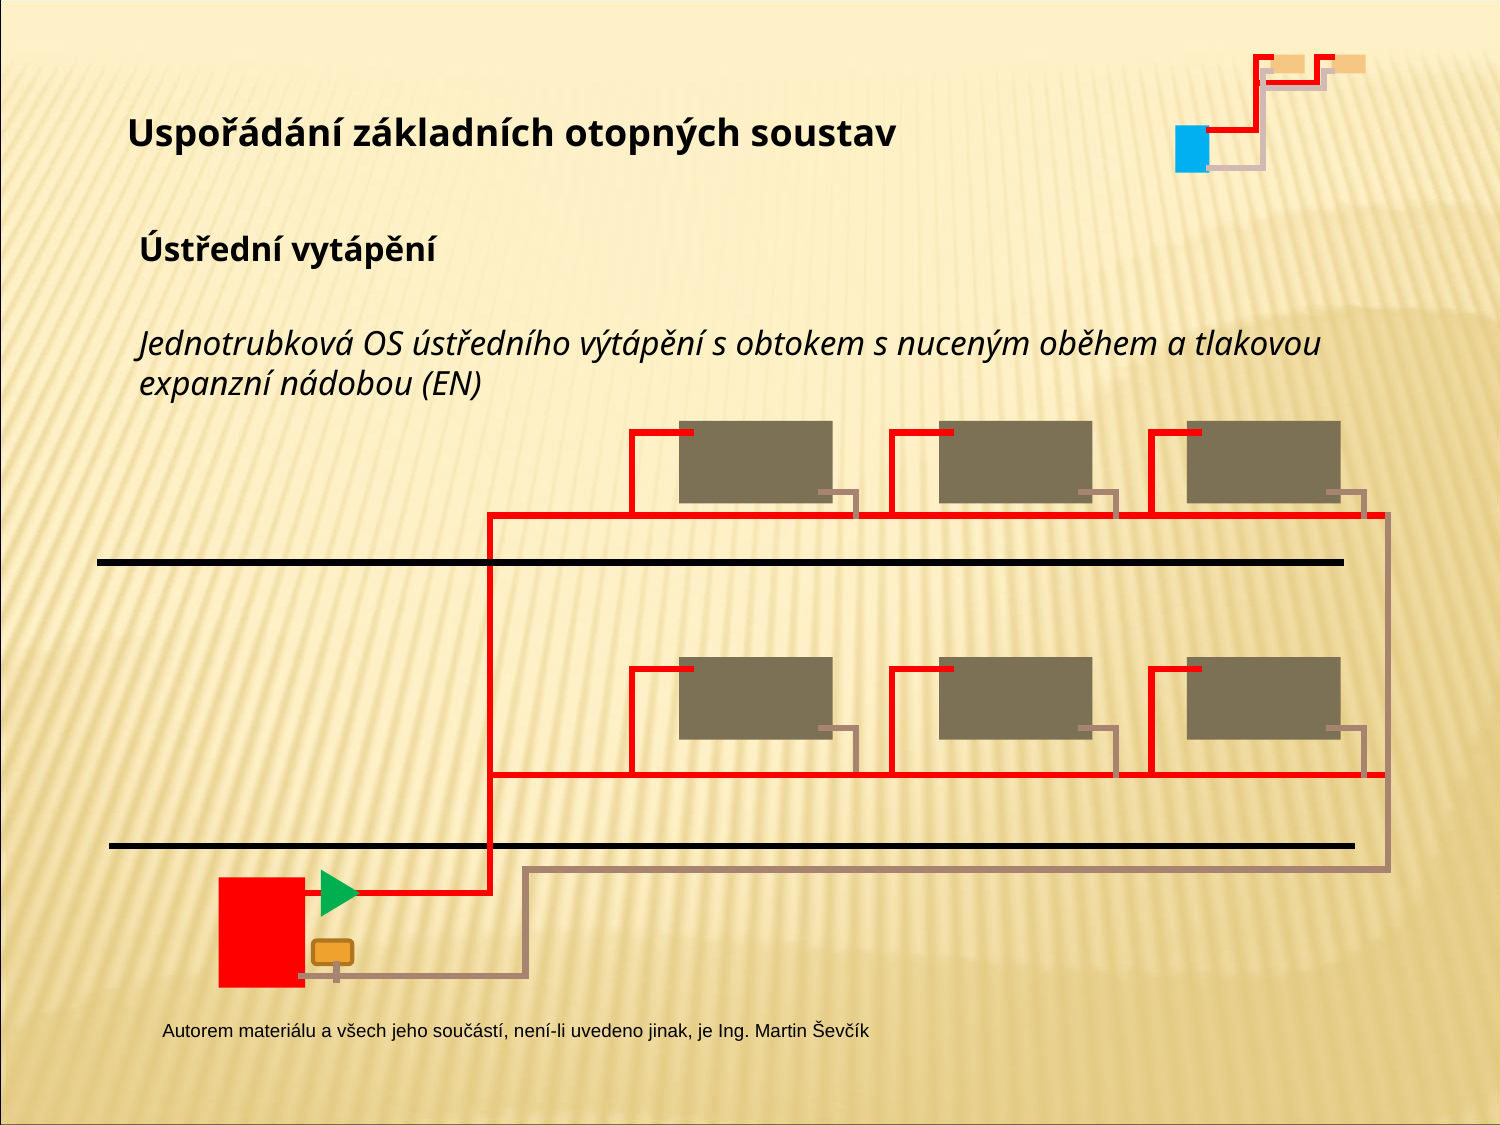

Uspořádání základních otopných soustav
Ústřední vytápění
Jednotrubková OS ústředního výtápění s obtokem s nuceným oběhem a tlakovou expanzní nádobou (EN)
Autorem materiálu a všech jeho součástí, není-li uvedeno jinak, je Ing. Martin Ševčík